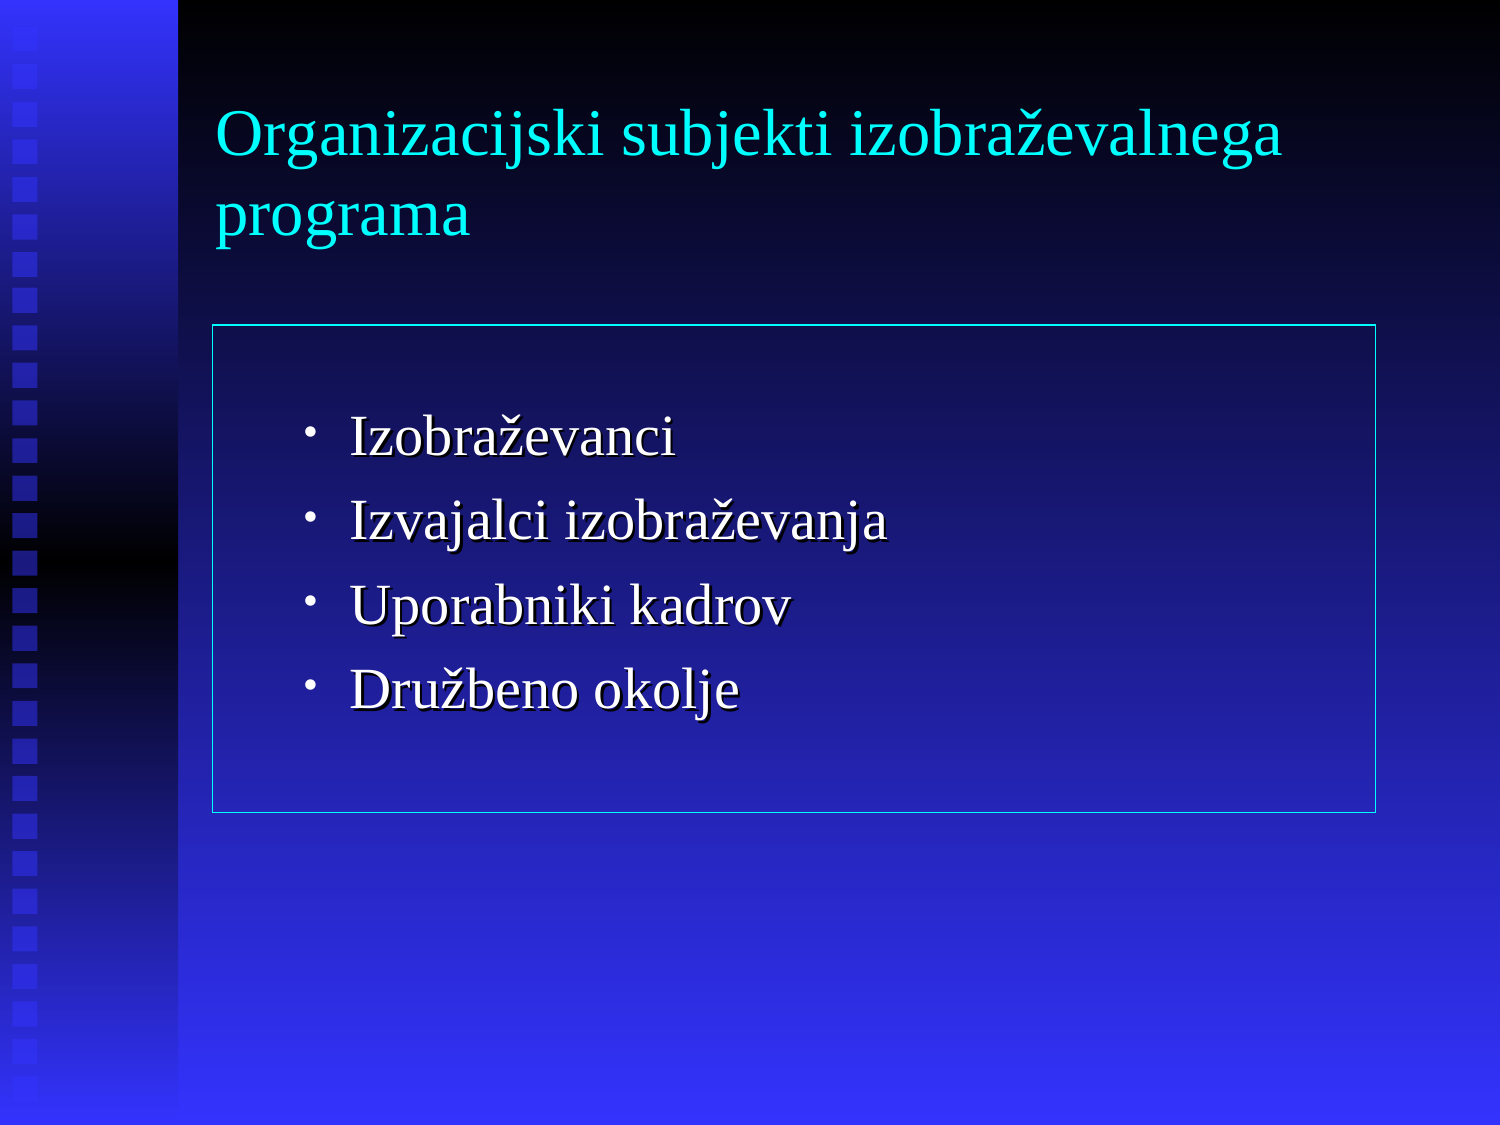

# Organizacijski subjekti izobraževalnega programa
Izobraževanci
Izvajalci izobraževanja
Uporabniki kadrov
Družbeno okolje